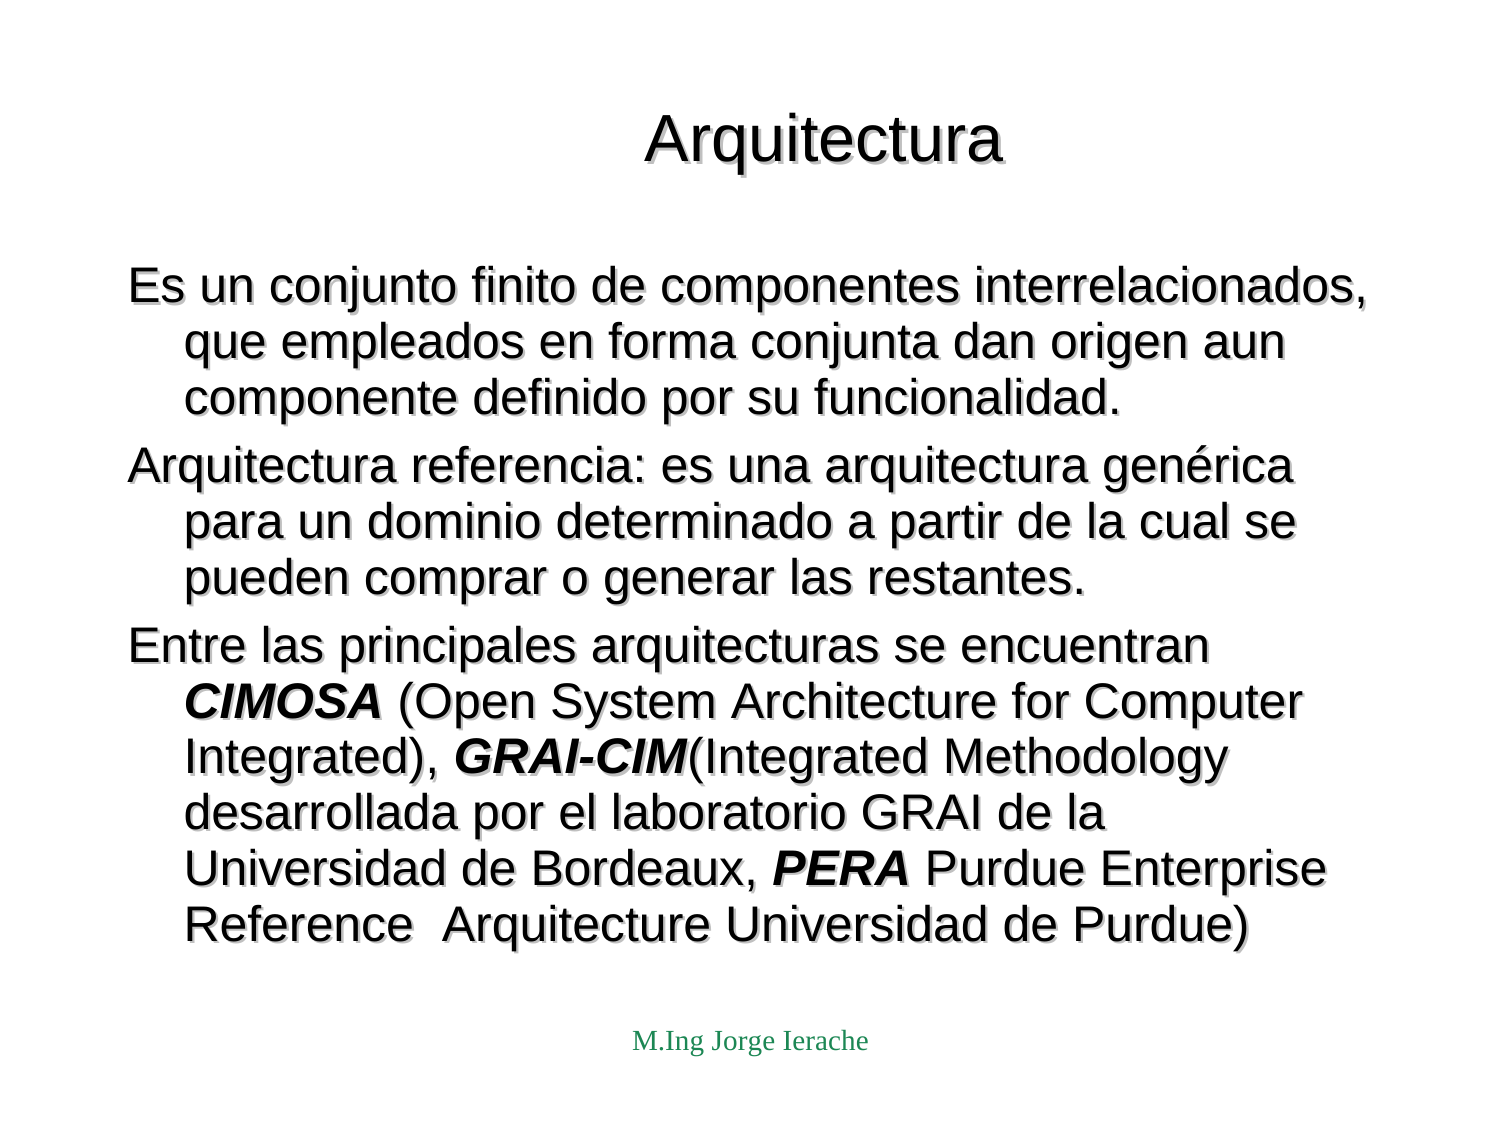

# Arquitectura
Es un conjunto finito de componentes interrelacionados, que empleados en forma conjunta dan origen aun componente definido por su funcionalidad.
Arquitectura referencia: es una arquitectura genérica para un dominio determinado a partir de la cual se pueden comprar o generar las restantes.
Entre las principales arquitecturas se encuentran CIMOSA (Open System Architecture for Computer Integrated), GRAI-CIM(Integrated Methodology desarrollada por el laboratorio GRAI de la Universidad de Bordeaux, PERA Purdue Enterprise Reference Arquitecture Universidad de Purdue)
M.Ing Jorge Ierache